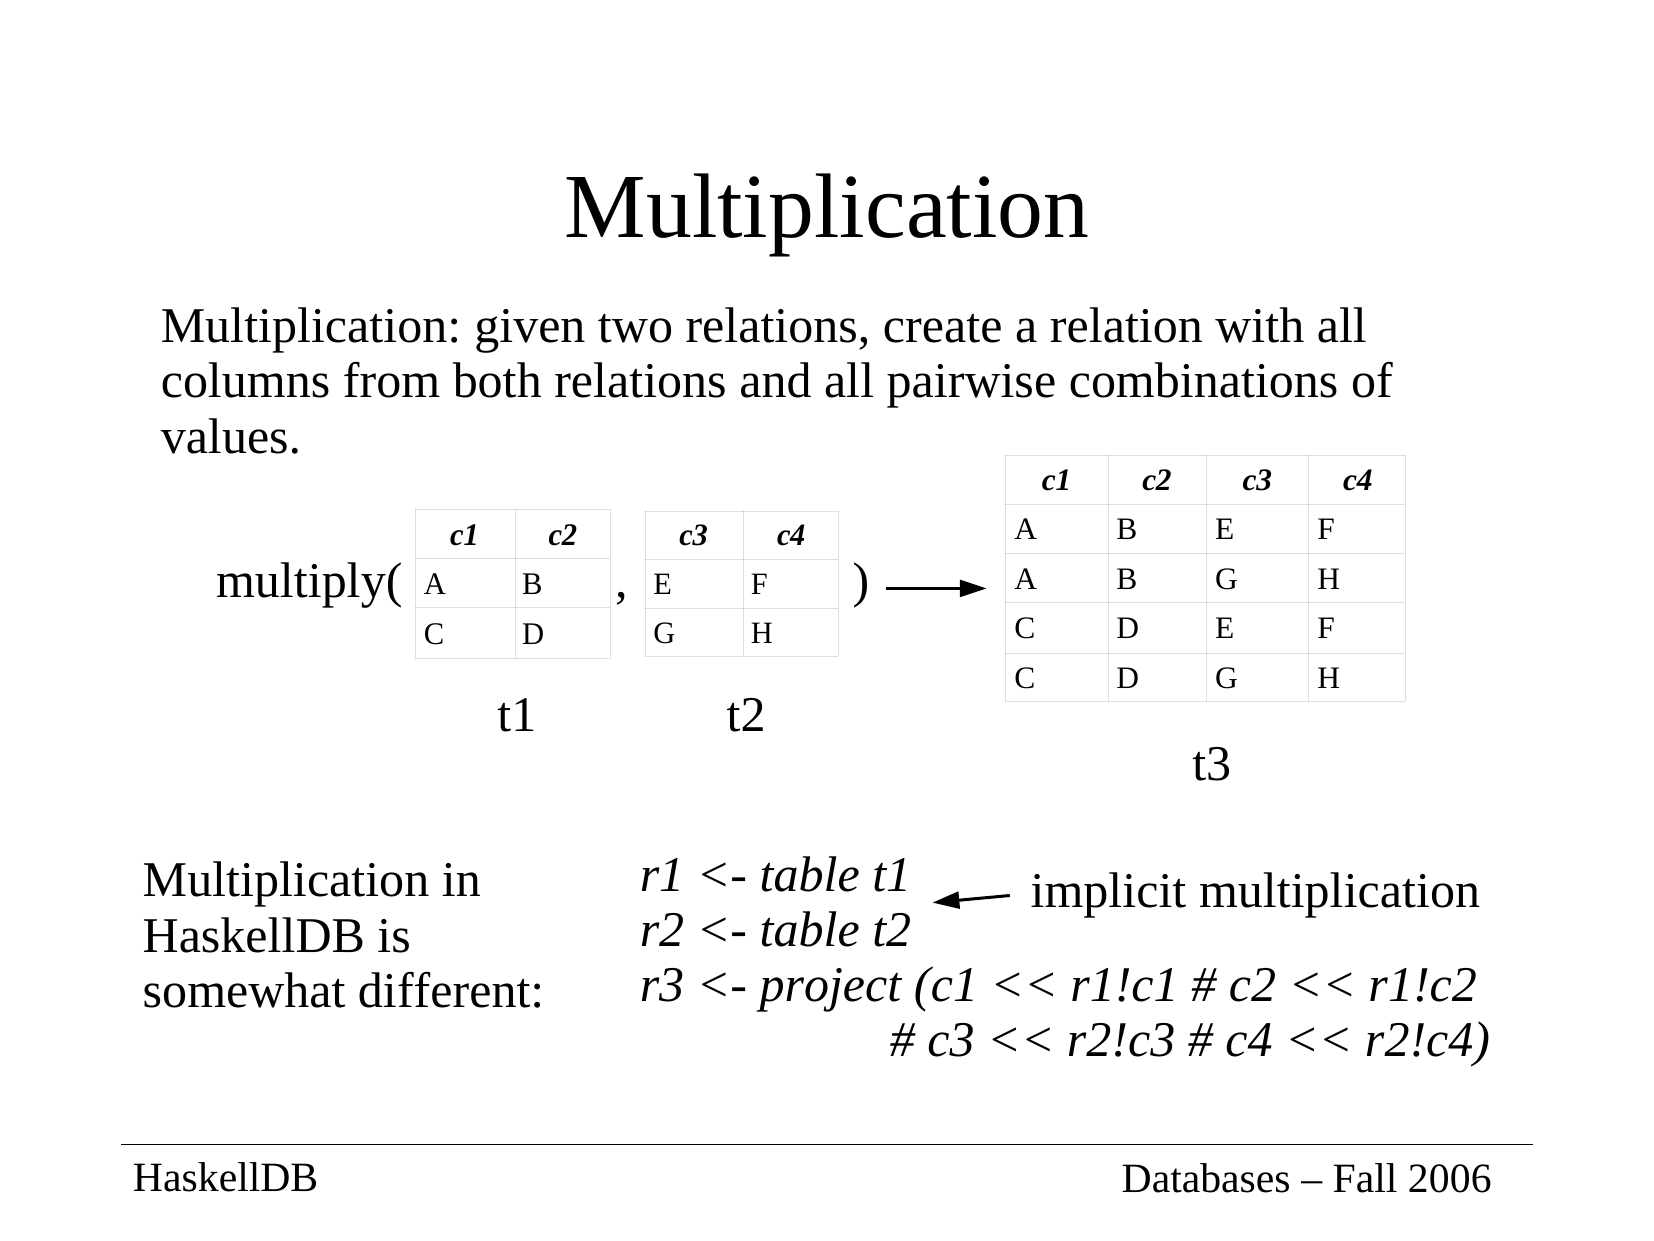

# Multiplication
Multiplication: given two relations, create a relation with all columns from both relations and all pairwise combinations of values.
multiply( , )
t1
t2
t3
r1 <- table t1
r2 <- table t2
r3 <- project (c1 << r1!c1 # c2 << r1!c2
 # c3 << r2!c3 # c4 << r2!c4)
Multiplication in HaskellDB is somewhat different:
implicit multiplication